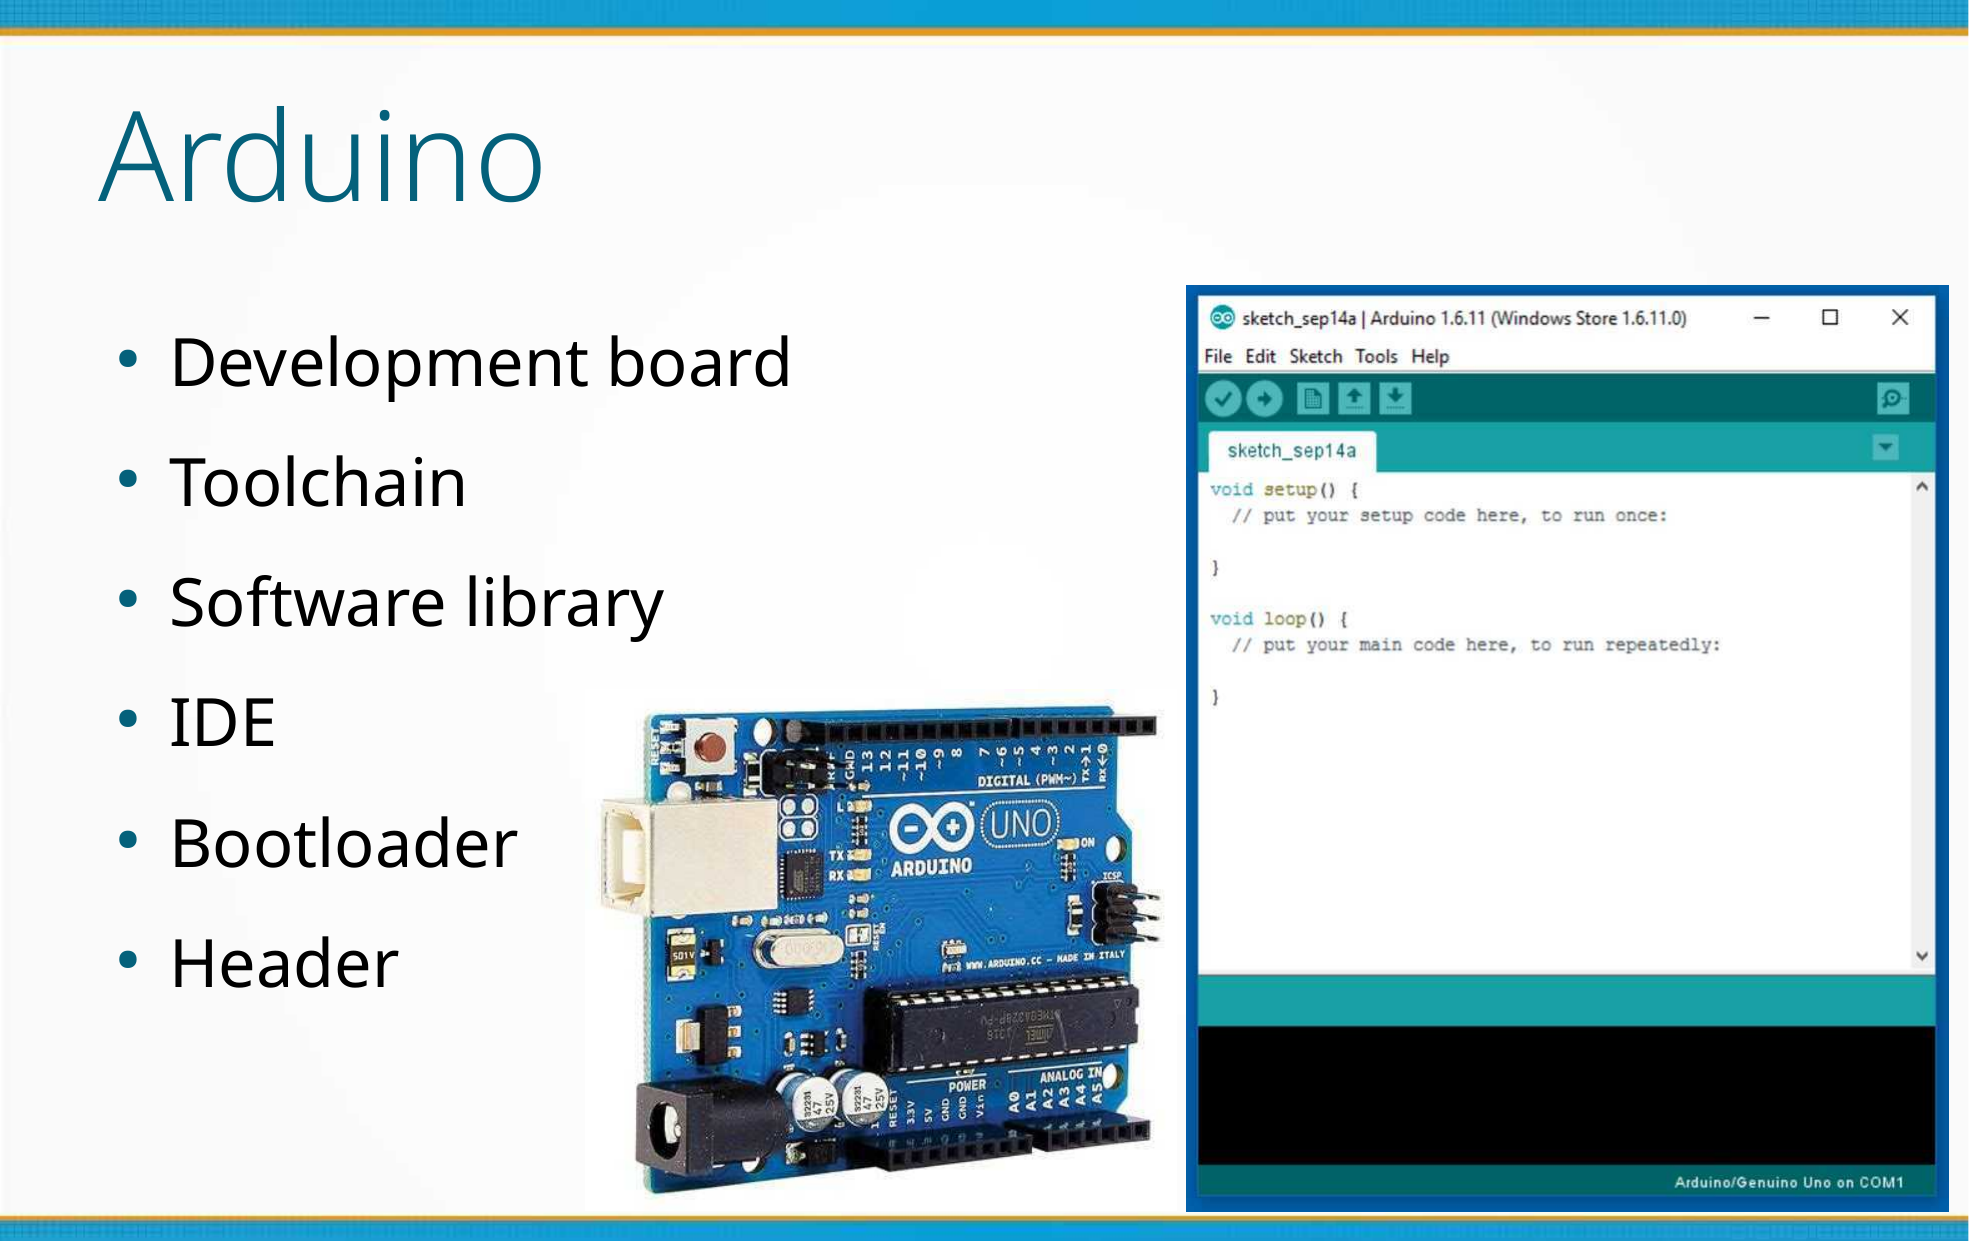

# Arduino
Development board
Toolchain
Software library
IDE
Bootloader
Header